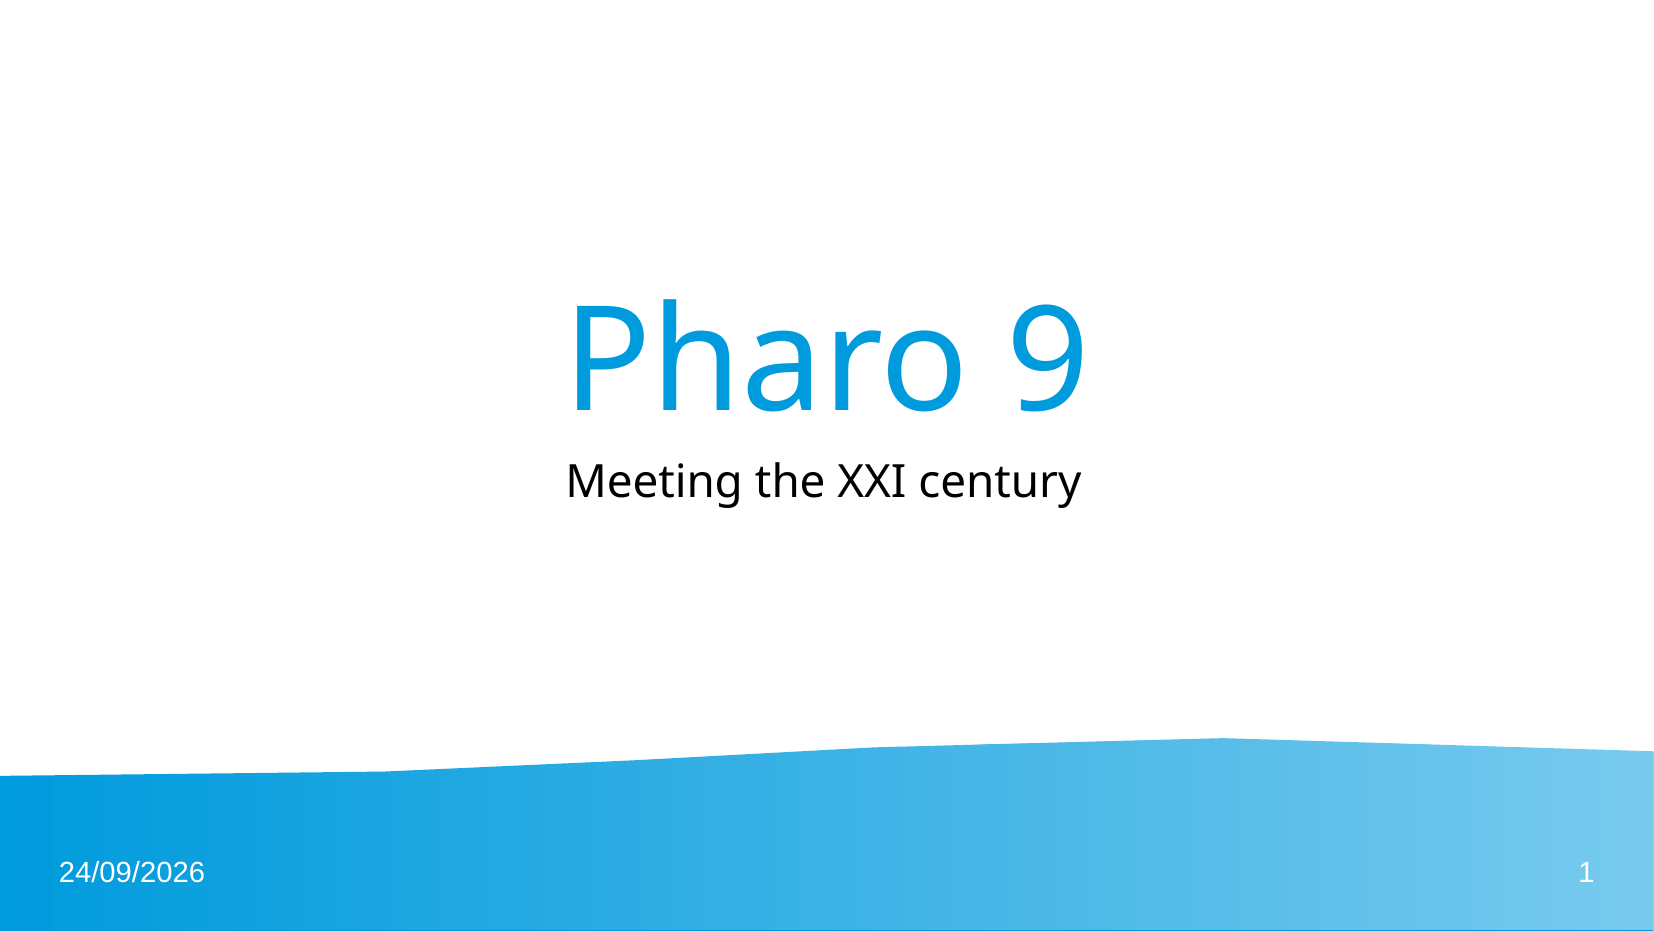

# Pharo 9
Meeting the XXI century